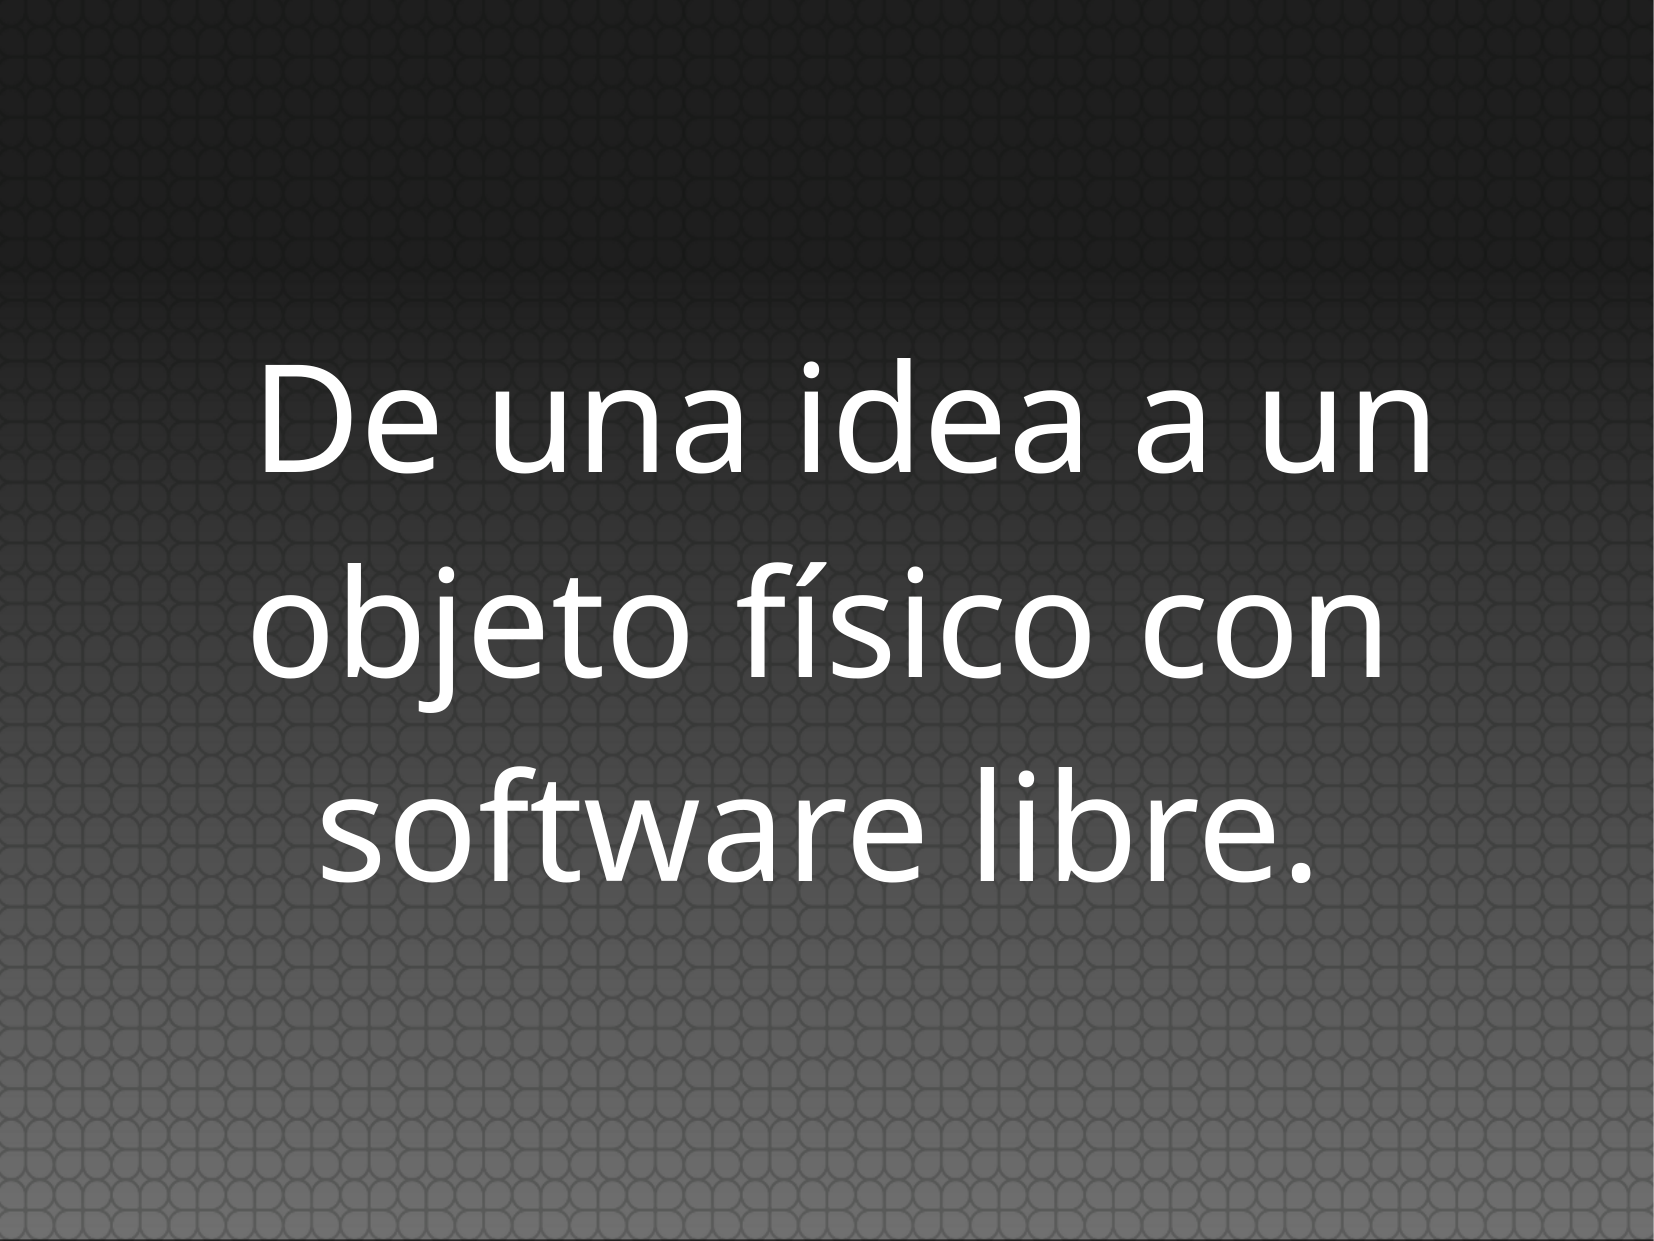

# De una idea a un objeto físico con software libre.